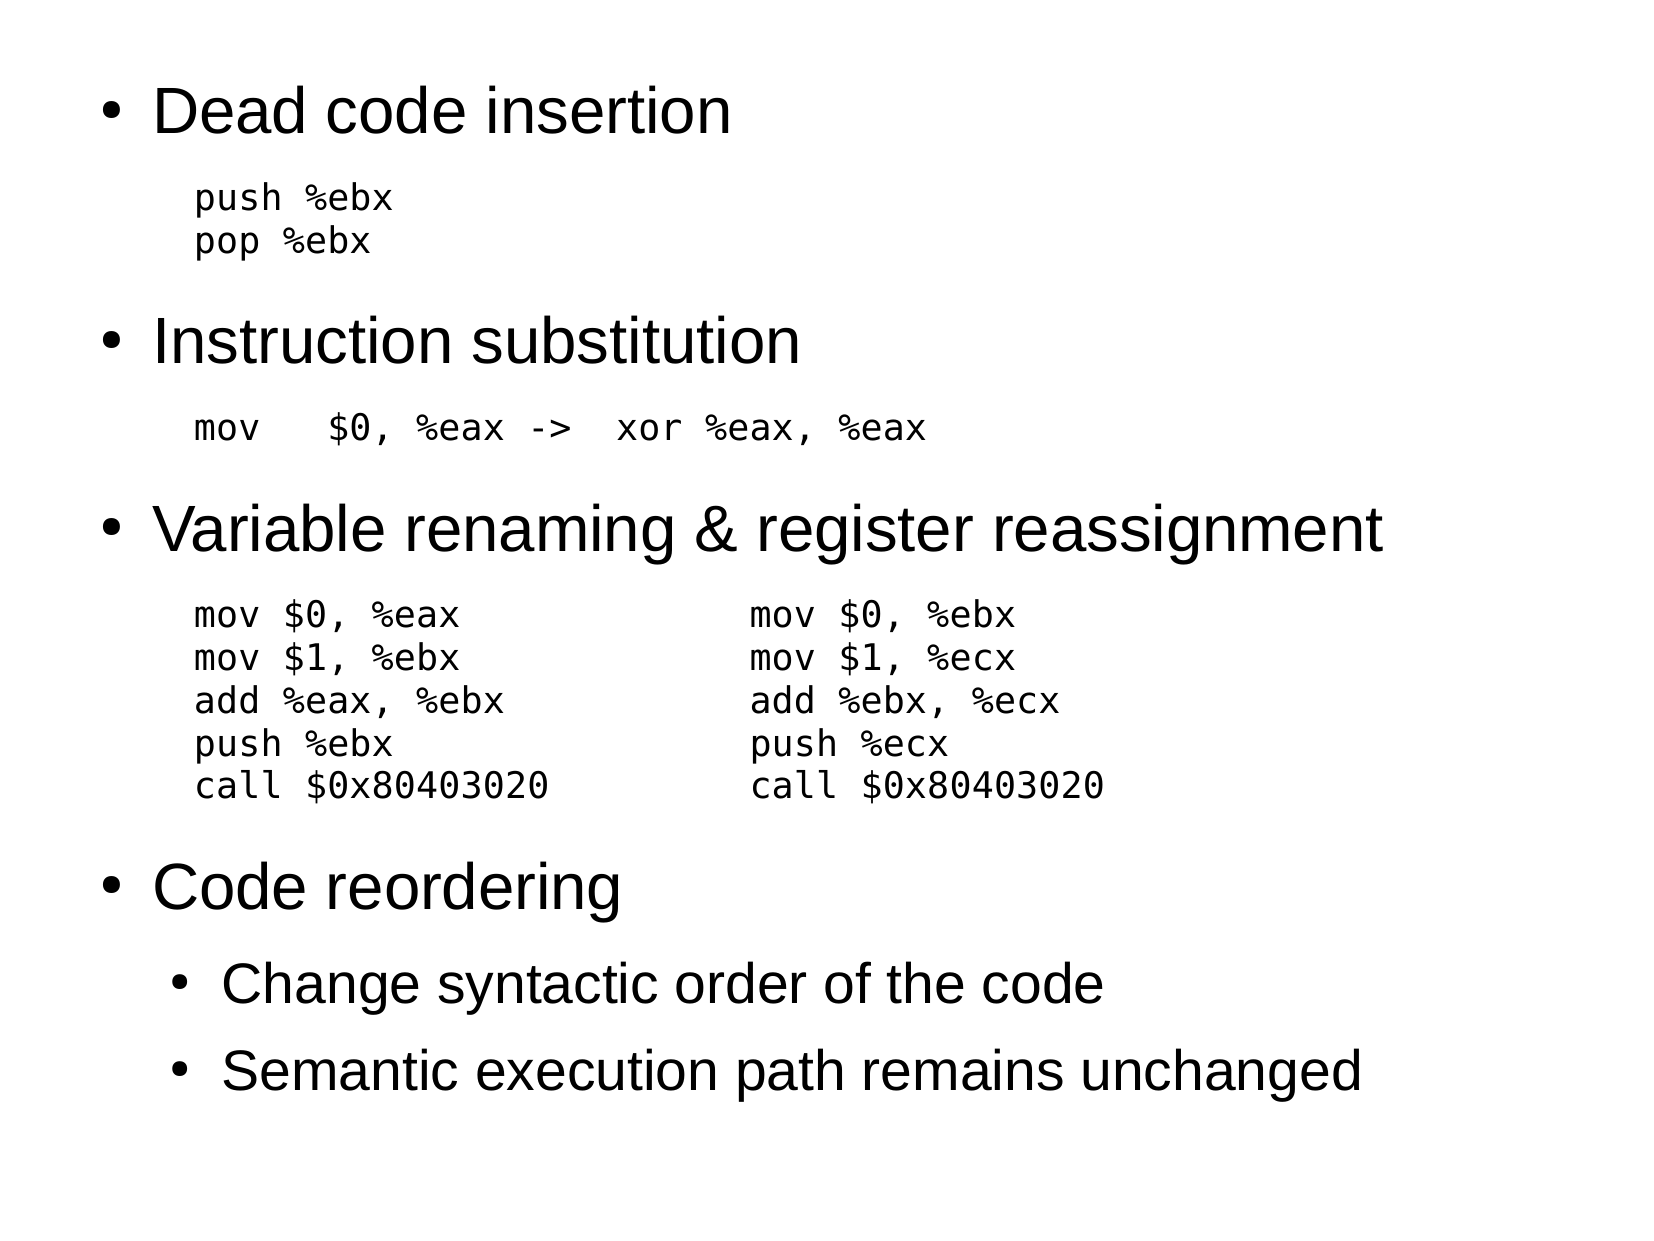

# Dead code insertion
 push %ebx
 pop %ebx
Instruction substitution
 mov $0, %eax -> xor %eax, %eax
Variable renaming & register reassignment
 mov $0, %eax mov $0, %ebx
 mov $1, %ebx mov $1, %ecx
 add %eax, %ebx add %ebx, %ecx
 push %ebx push %ecx
 call $0x80403020 call $0x80403020
Code reordering
Change syntactic order of the code
Semantic execution path remains unchanged